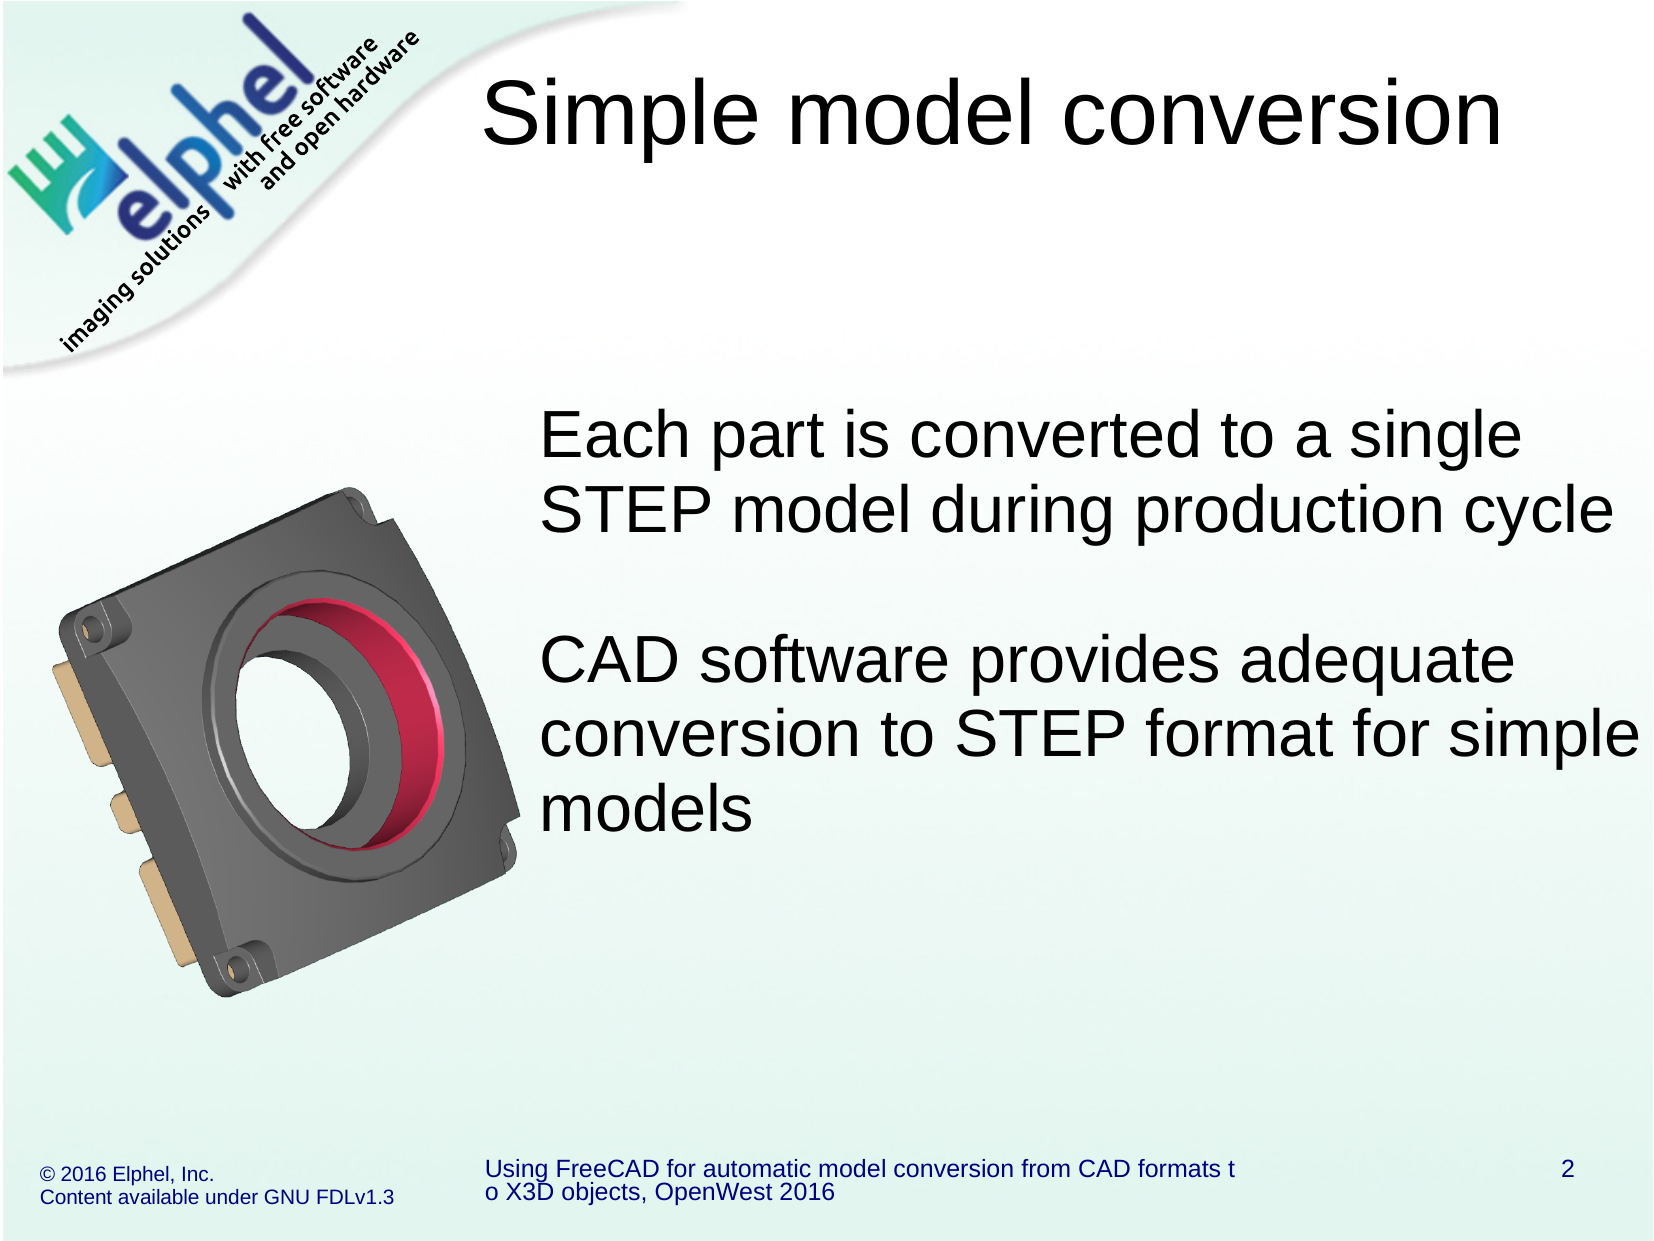

# Simple model conversion
Each part is converted to a single
STEP model during production cycle
CAD software provides adequate
conversion to STEP format for simple
models
Using FreeCAD for automatic model conversion from CAD formats to X3D objects, OpenWest 2016
2